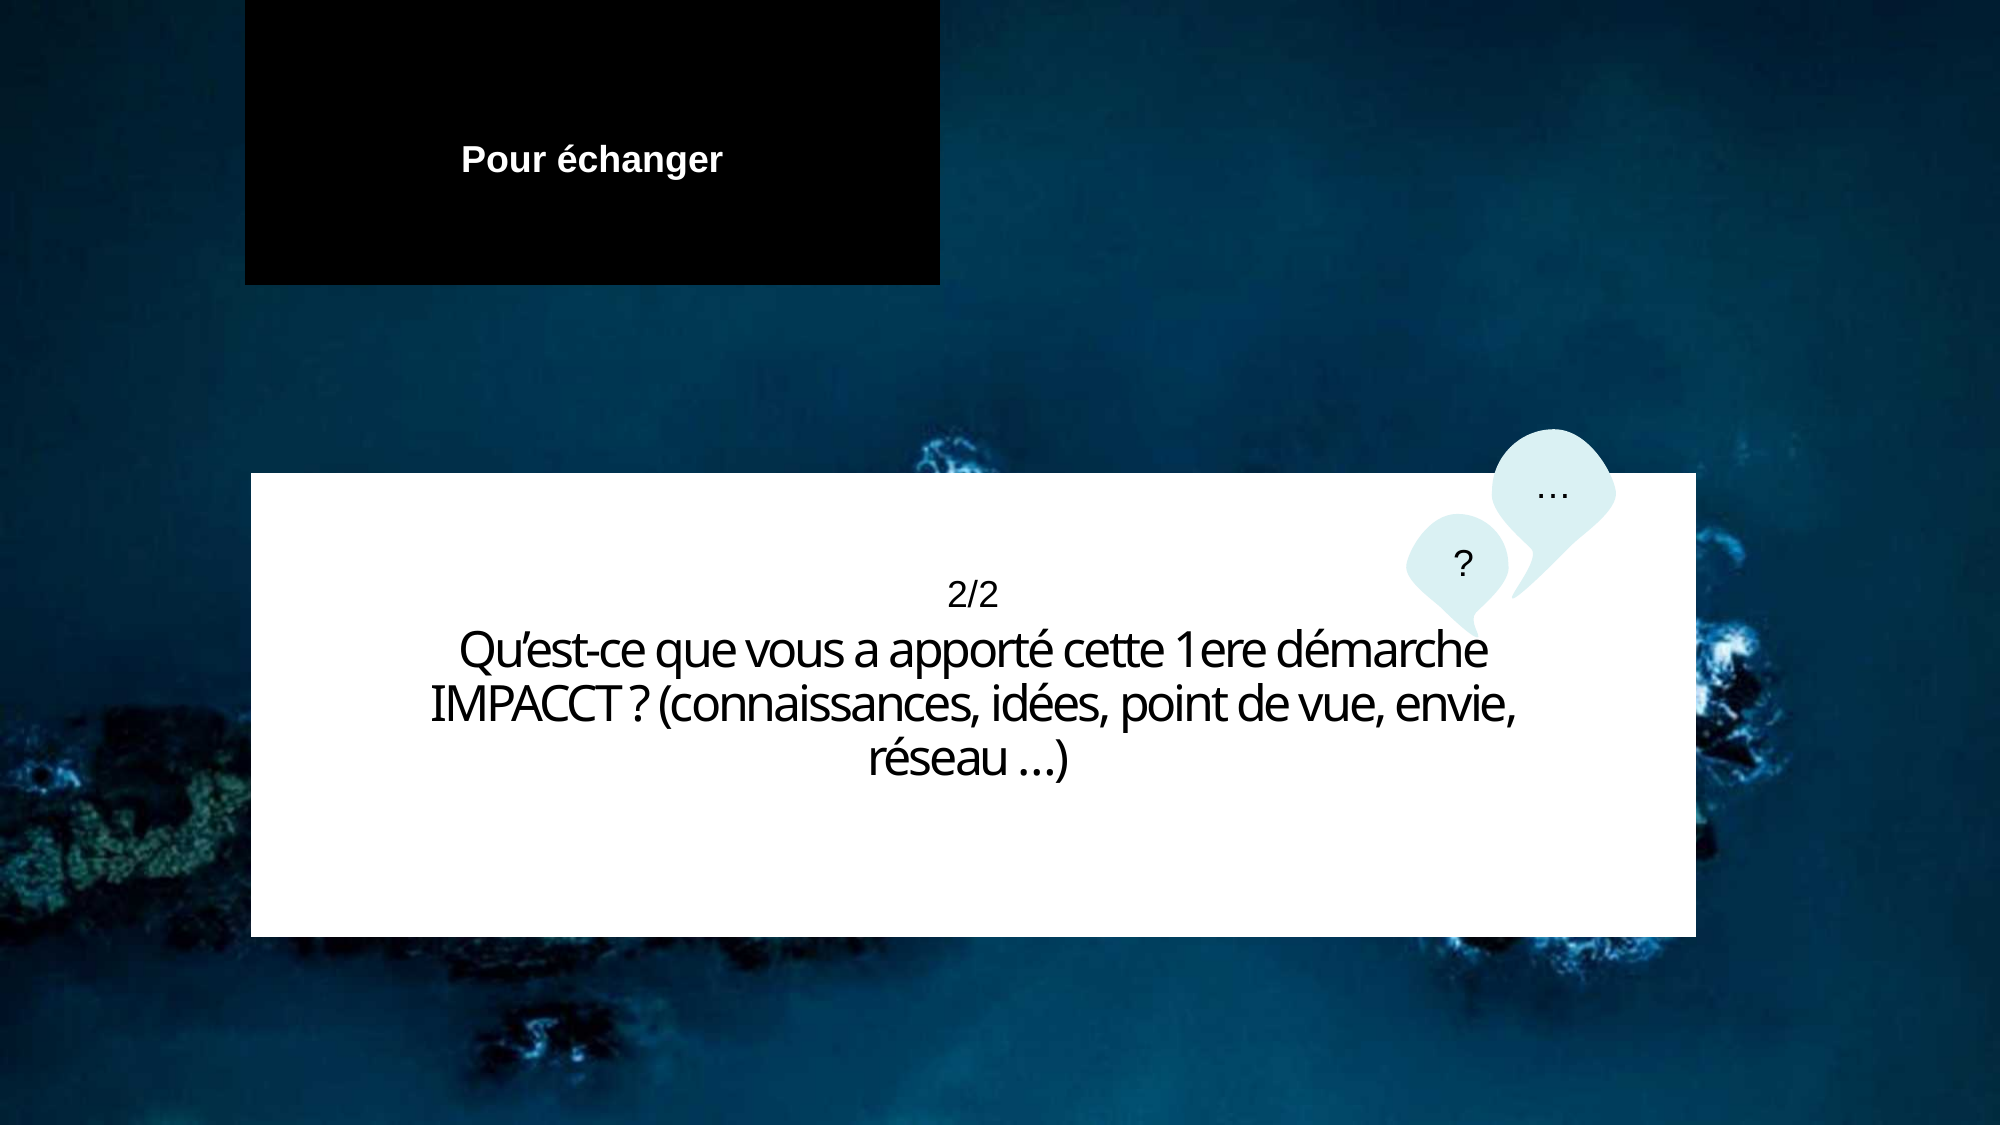

Pour échanger
…
?
2/2
Qu’est-ce que vous a apporté cette 1ere démarche IMPACCT ? (connaissances, idées, point de vue, envie, réseau …)